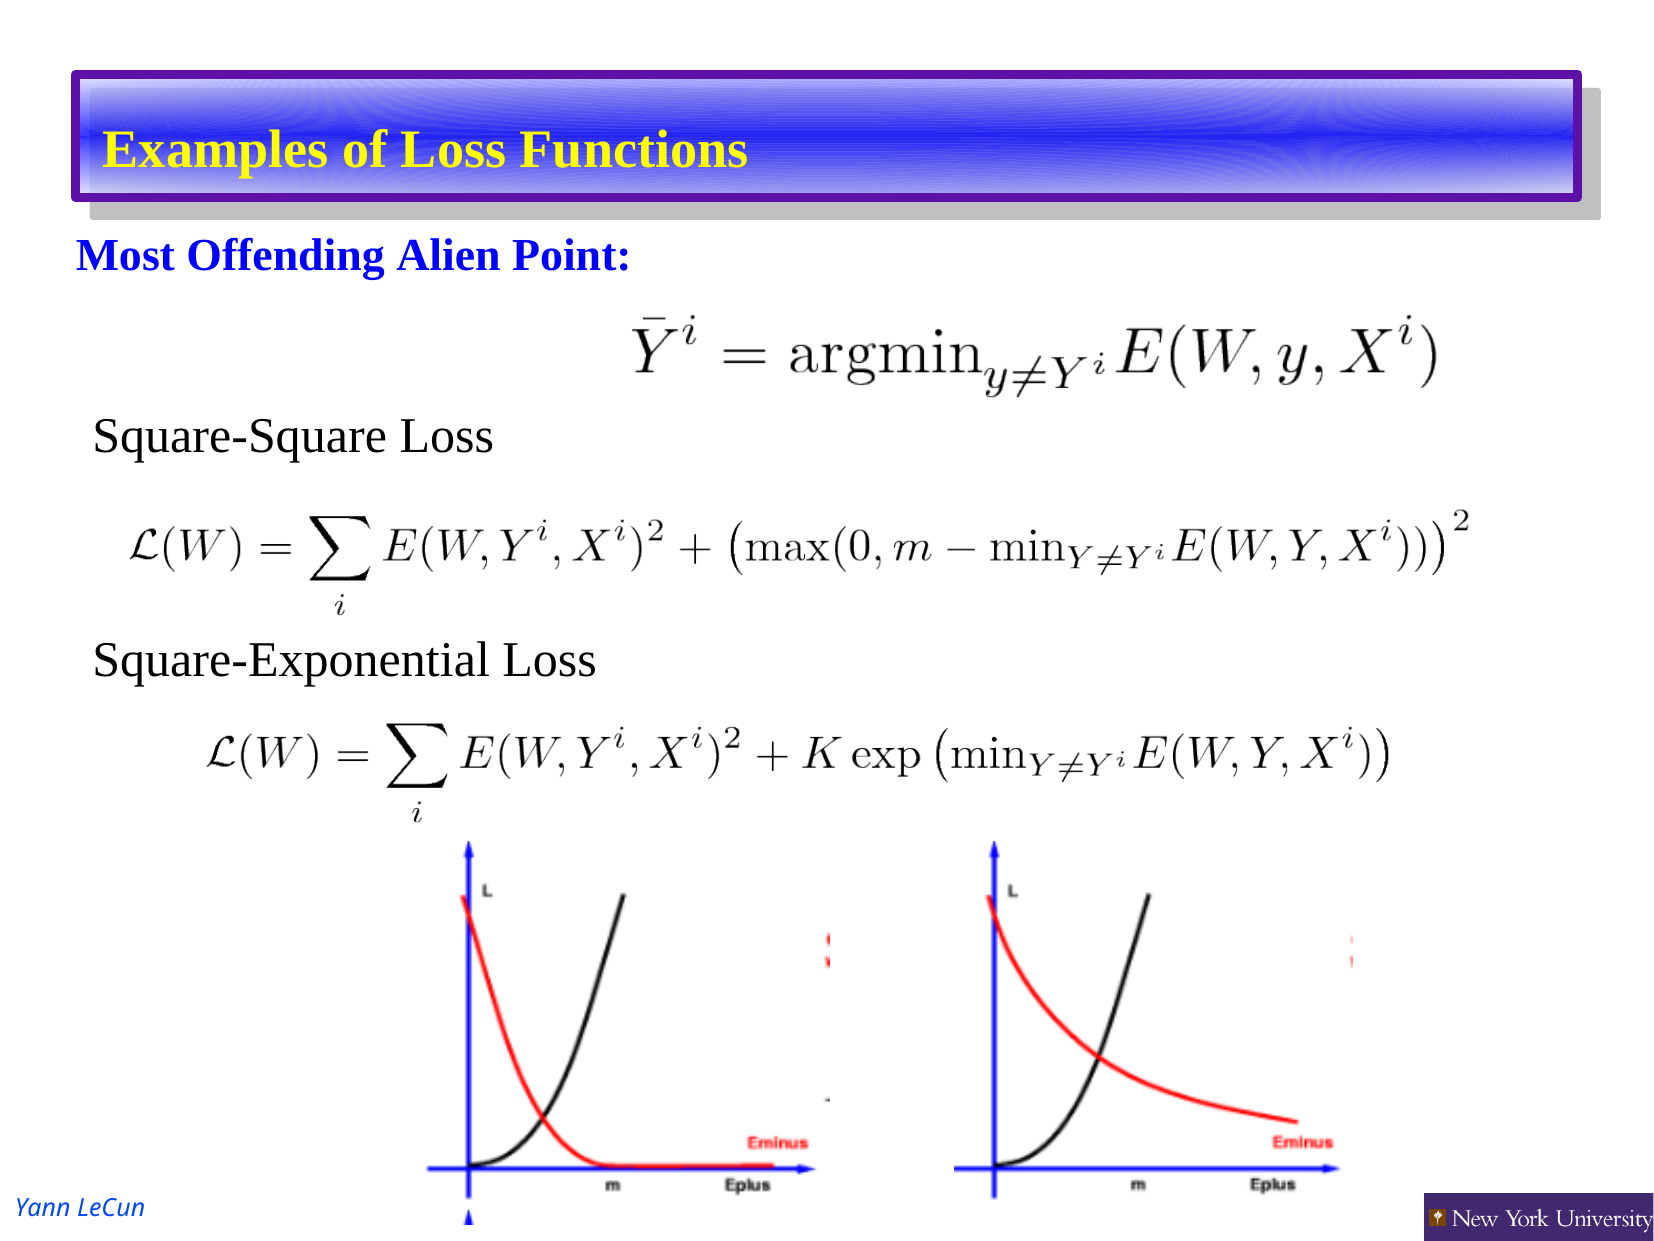

# Examples of Loss Functions
Most Offending Alien Point:
Square-Square Loss
Square-Exponential Loss